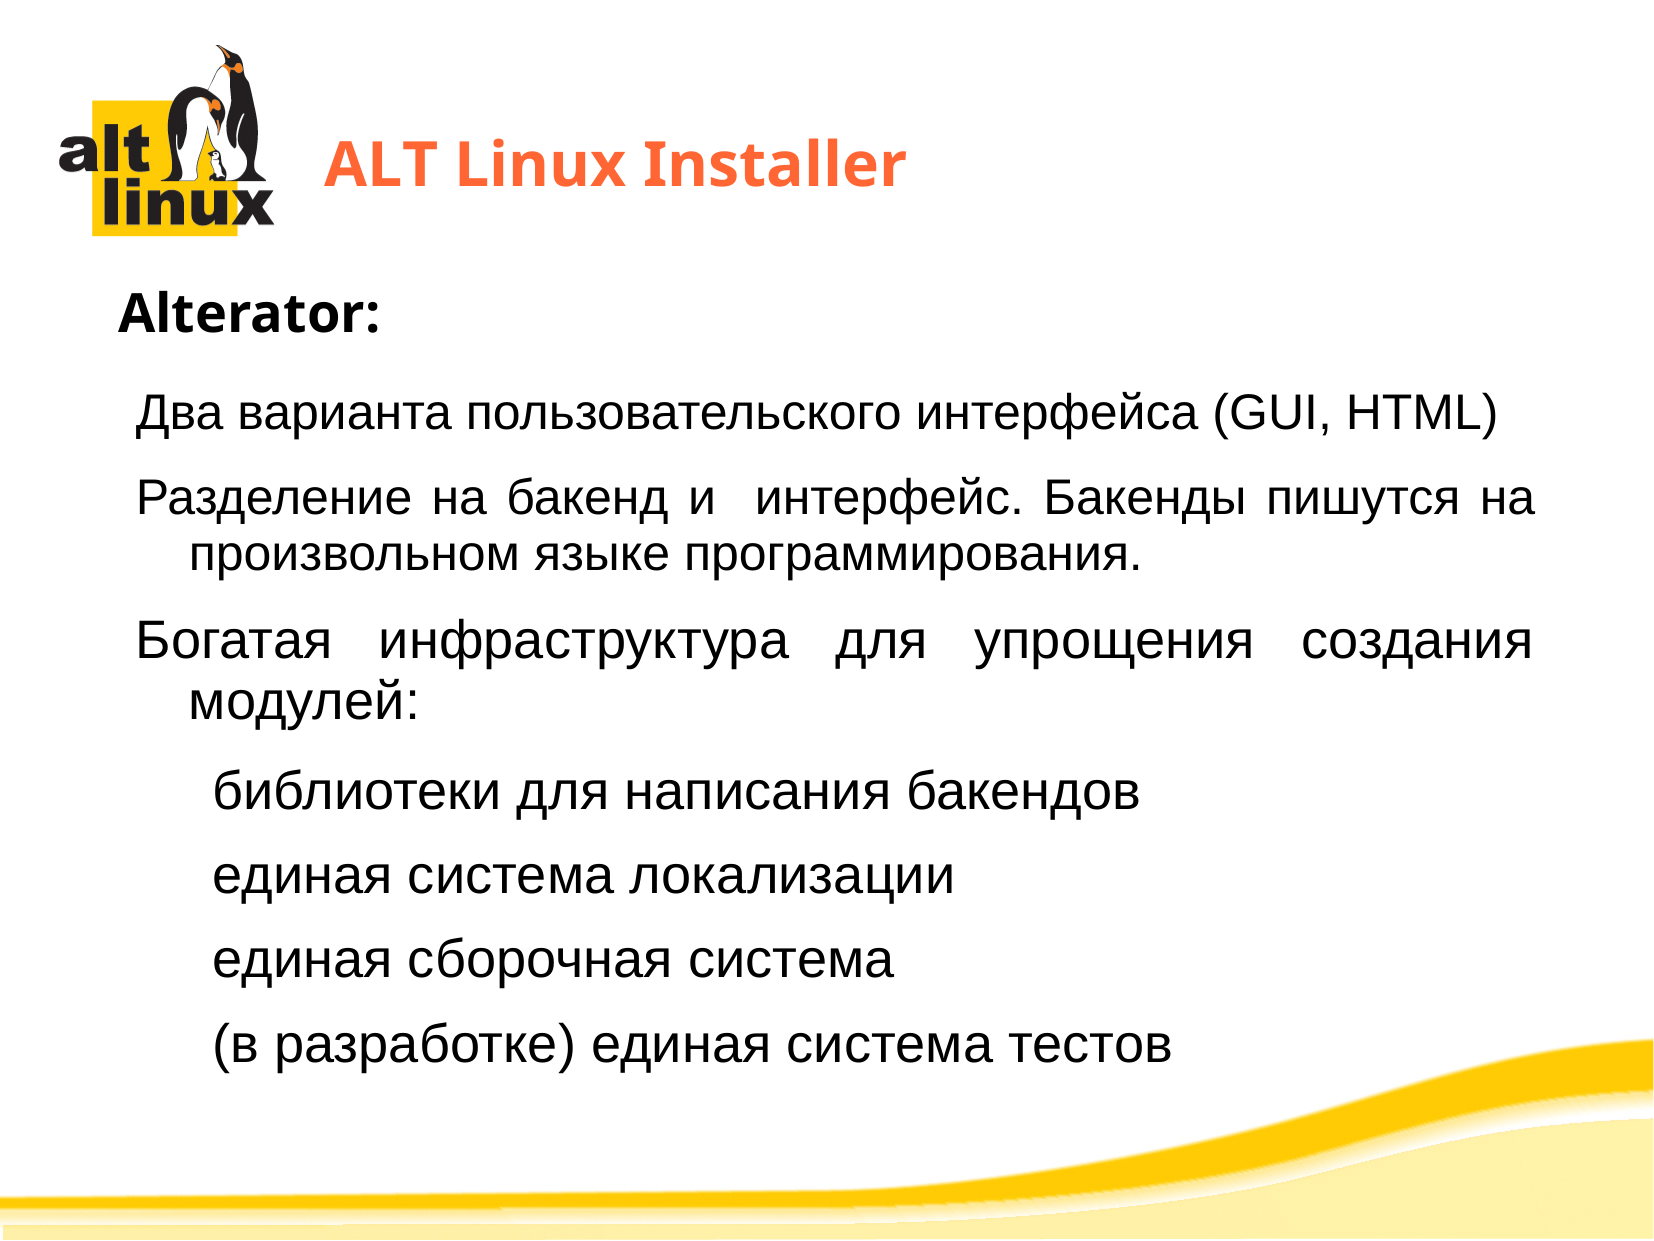

#
ALT Linux Installer
Alterator:
Два варианта пользовательского интерфейса (GUI, HTML)
Разделение на бакенд и интерфейс. Бакенды пишутся на произвольном языке программирования.
Богатая инфраструктура для упрощения создания модулей:
библиотеки для написания бакендов
единая система локализации
единая сборочная система
(в разработке) единая система тестов